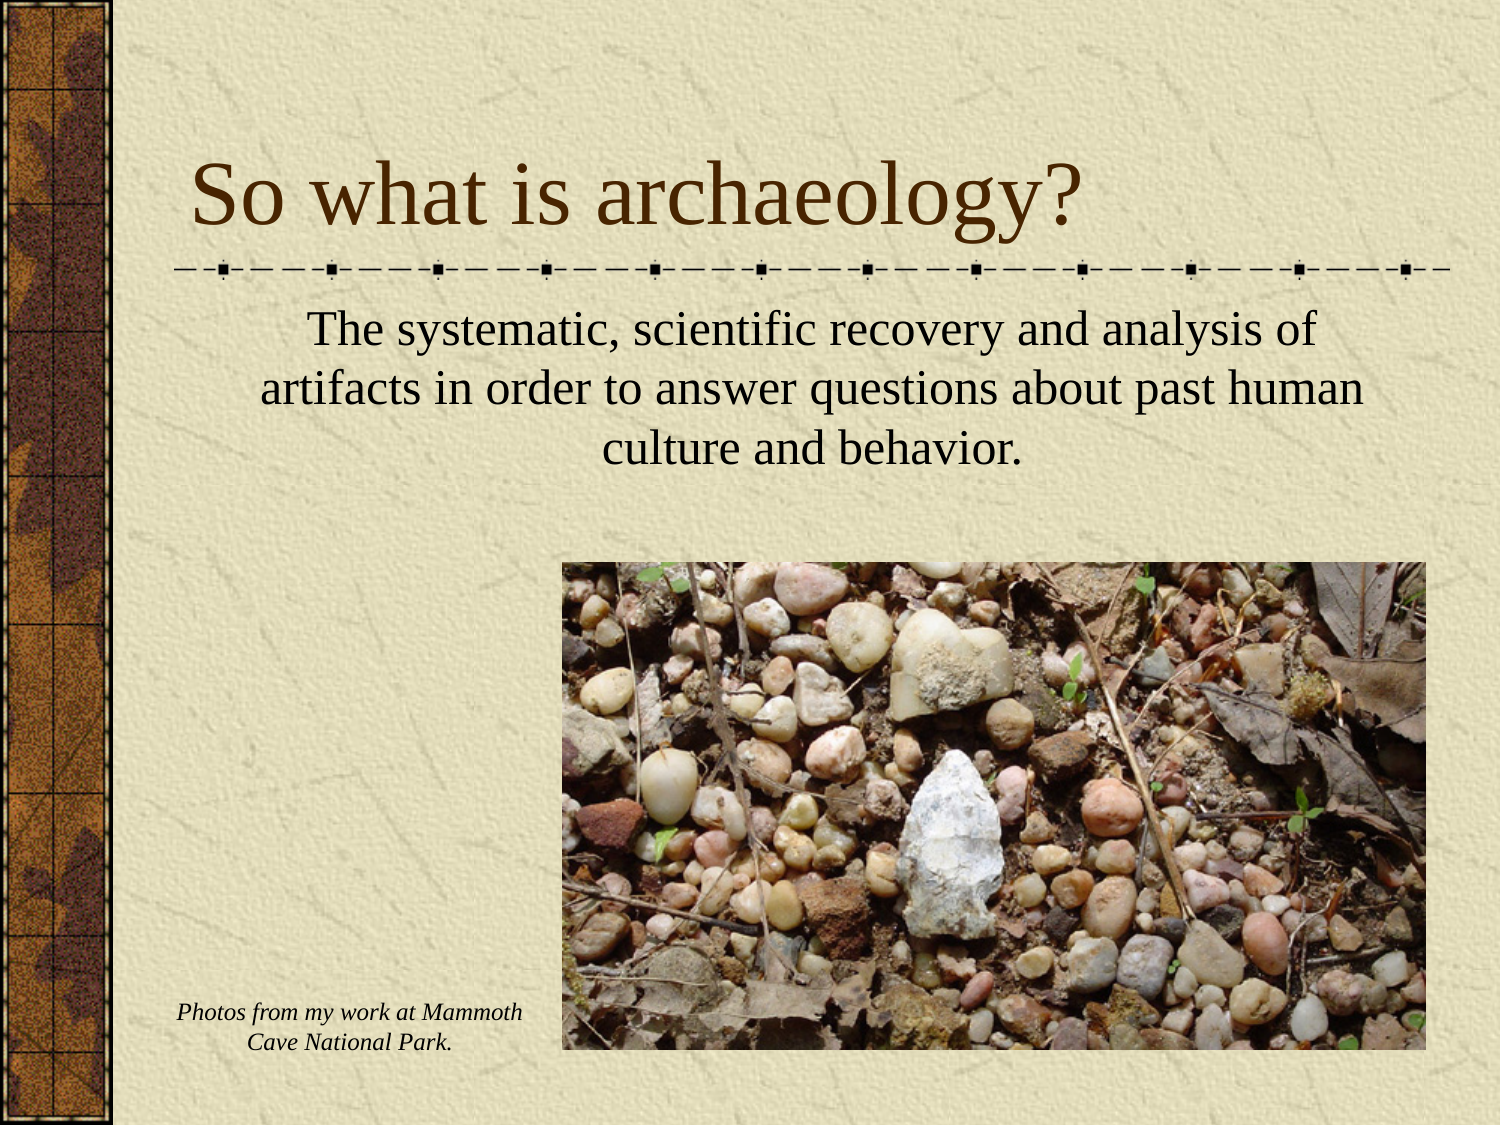

# So what is archaeology?
The systematic, scientific recovery and analysis of artifacts in order to answer questions about past human culture and behavior.
Photos from my work at Mammoth Cave National Park.